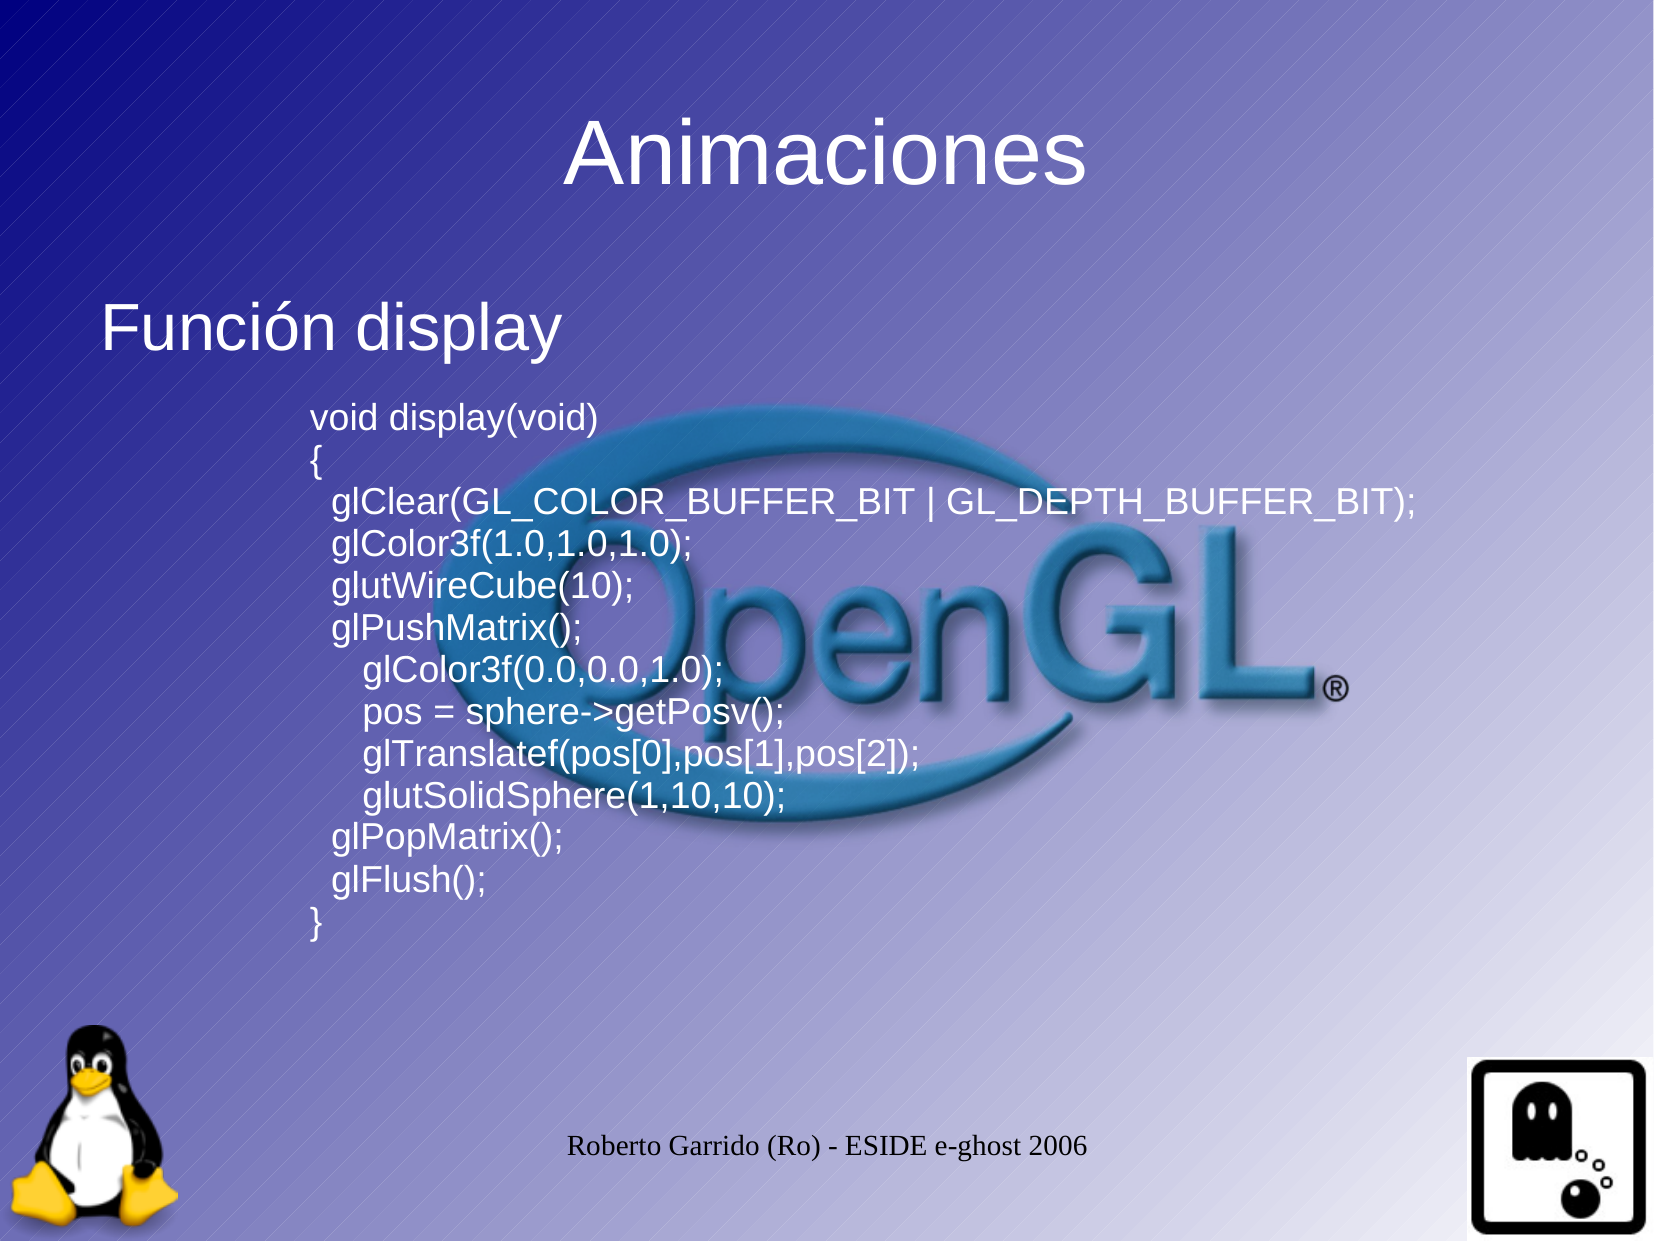

# Animaciones
Función display
void display(void)
{
 glClear(GL_COLOR_BUFFER_BIT | GL_DEPTH_BUFFER_BIT);
 glColor3f(1.0,1.0,1.0);
 glutWireCube(10);
 glPushMatrix();
 glColor3f(0.0,0.0,1.0);
 pos = sphere->getPosv();
 glTranslatef(pos[0],pos[1],pos[2]);
 glutSolidSphere(1,10,10);
 glPopMatrix();
 glFlush();
}
Roberto Garrido (Ro) - ESIDE e-ghost 2006